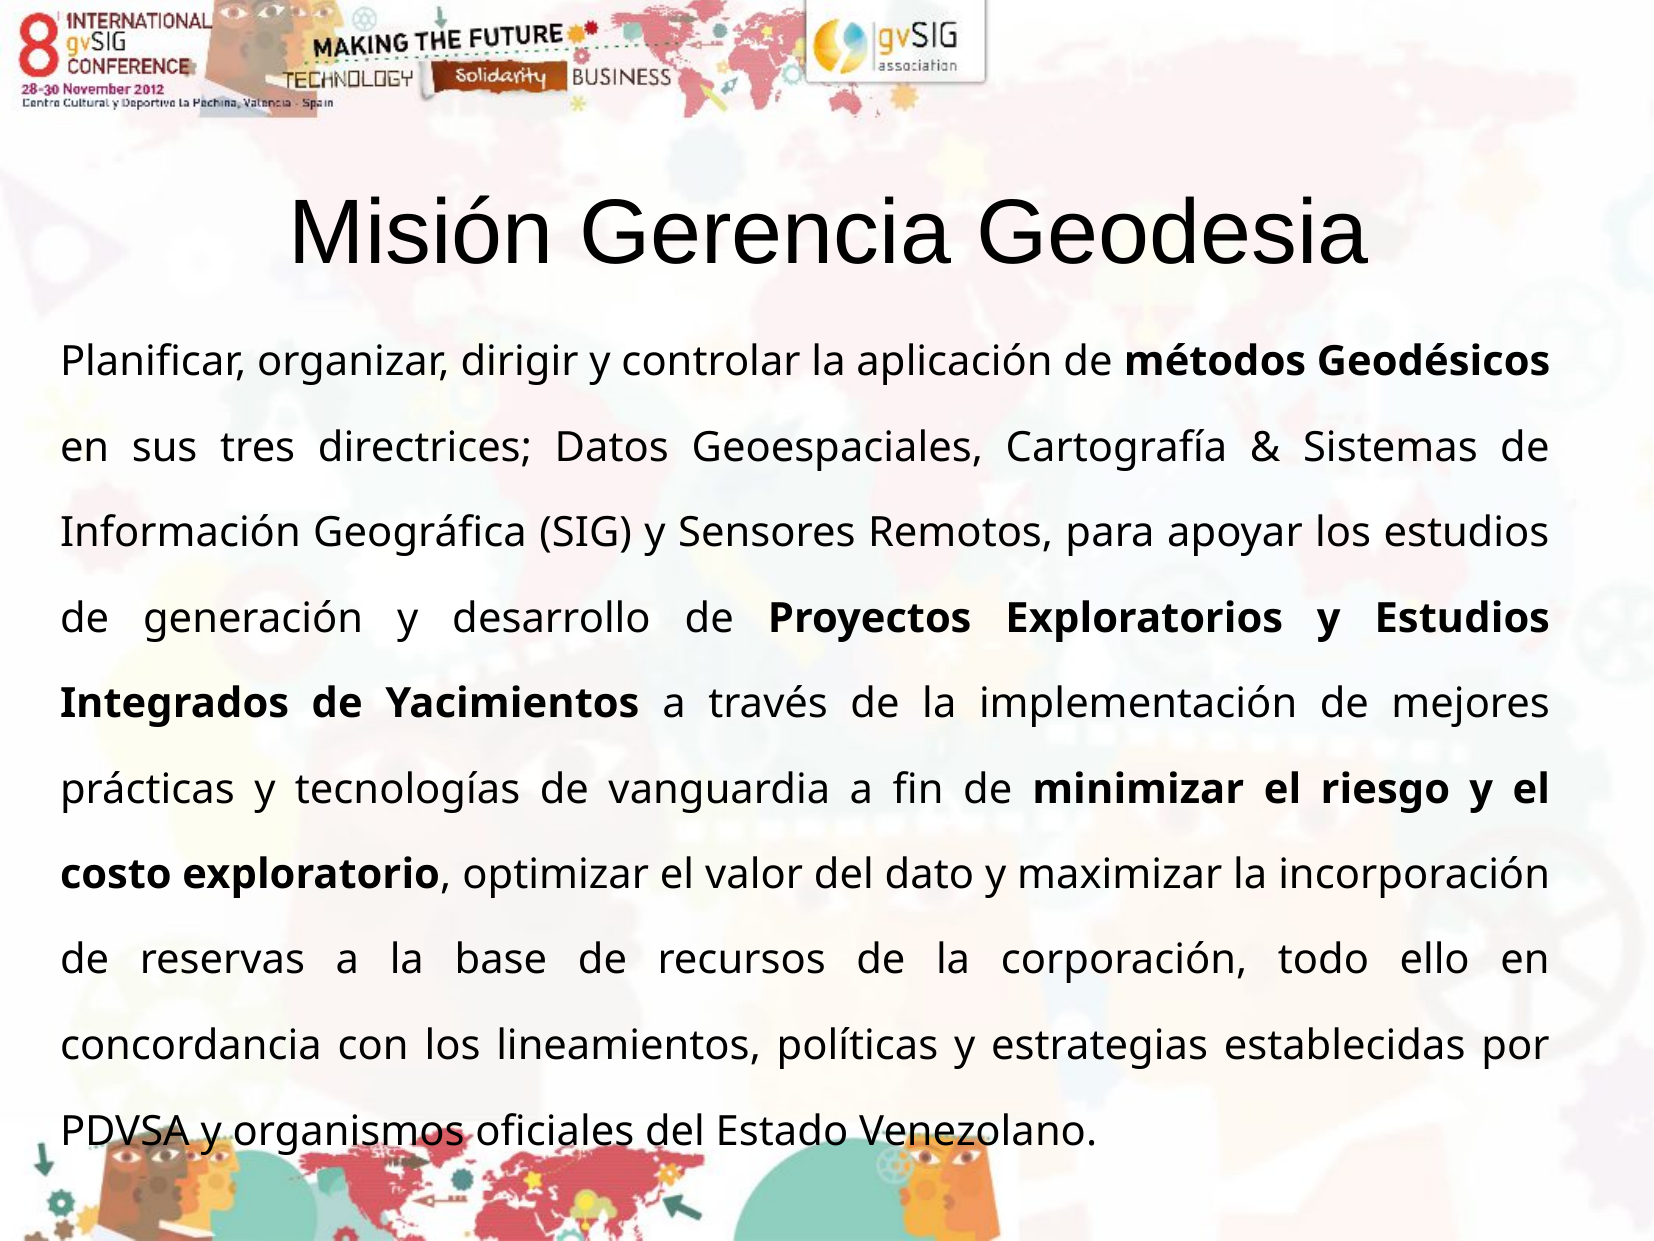

# Misión Gerencia Geodesia
Planificar, organizar, dirigir y controlar la aplicación de métodos Geodésicos en sus tres directrices; Datos Geoespaciales, Cartografía & Sistemas de Información Geográfica (SIG) y Sensores Remotos, para apoyar los estudios de generación y desarrollo de Proyectos Exploratorios y Estudios Integrados de Yacimientos a través de la implementación de mejores prácticas y tecnologías de vanguardia a fin de minimizar el riesgo y el costo exploratorio, optimizar el valor del dato y maximizar la incorporación de reservas a la base de recursos de la corporación, todo ello en concordancia con los lineamientos, políticas y estrategias establecidas por PDVSA y organismos oficiales del Estado Venezolano.